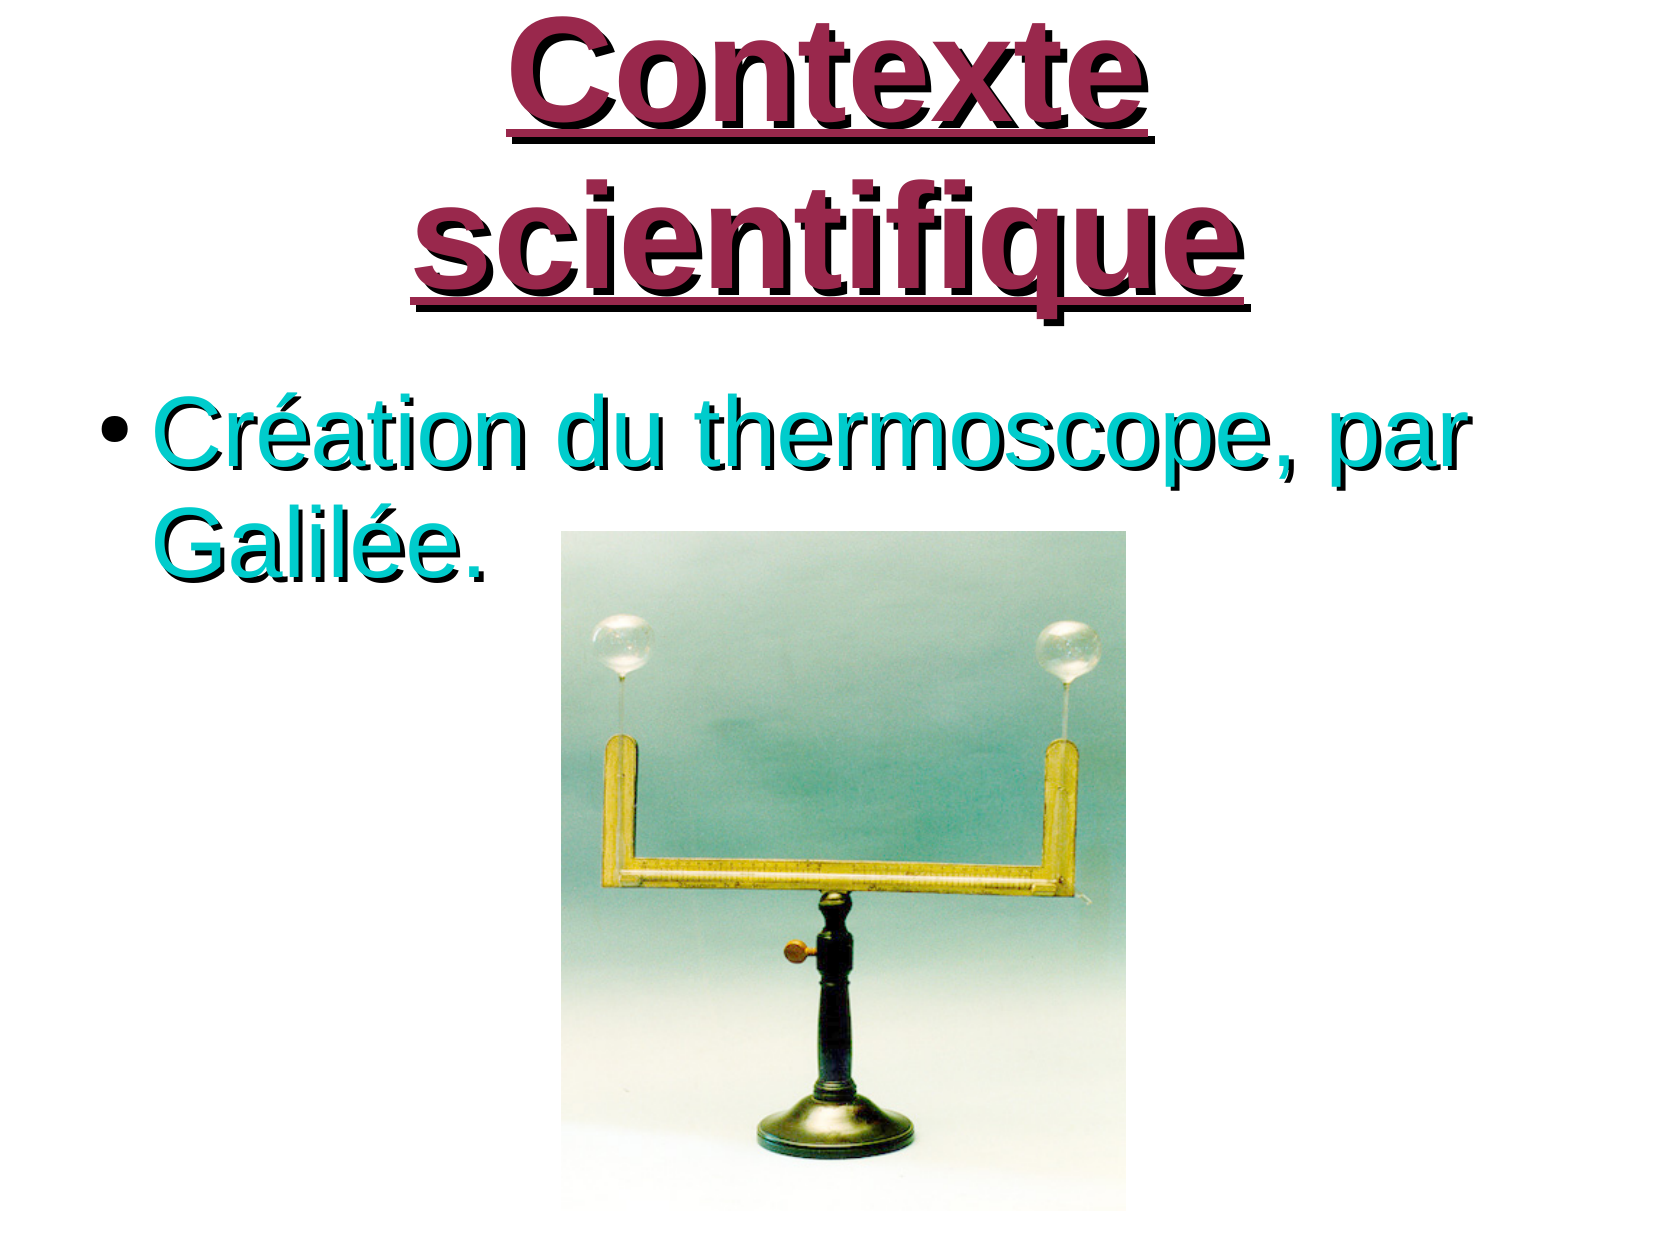

# Contexte scientifique
Création du thermoscope, par Galilée.